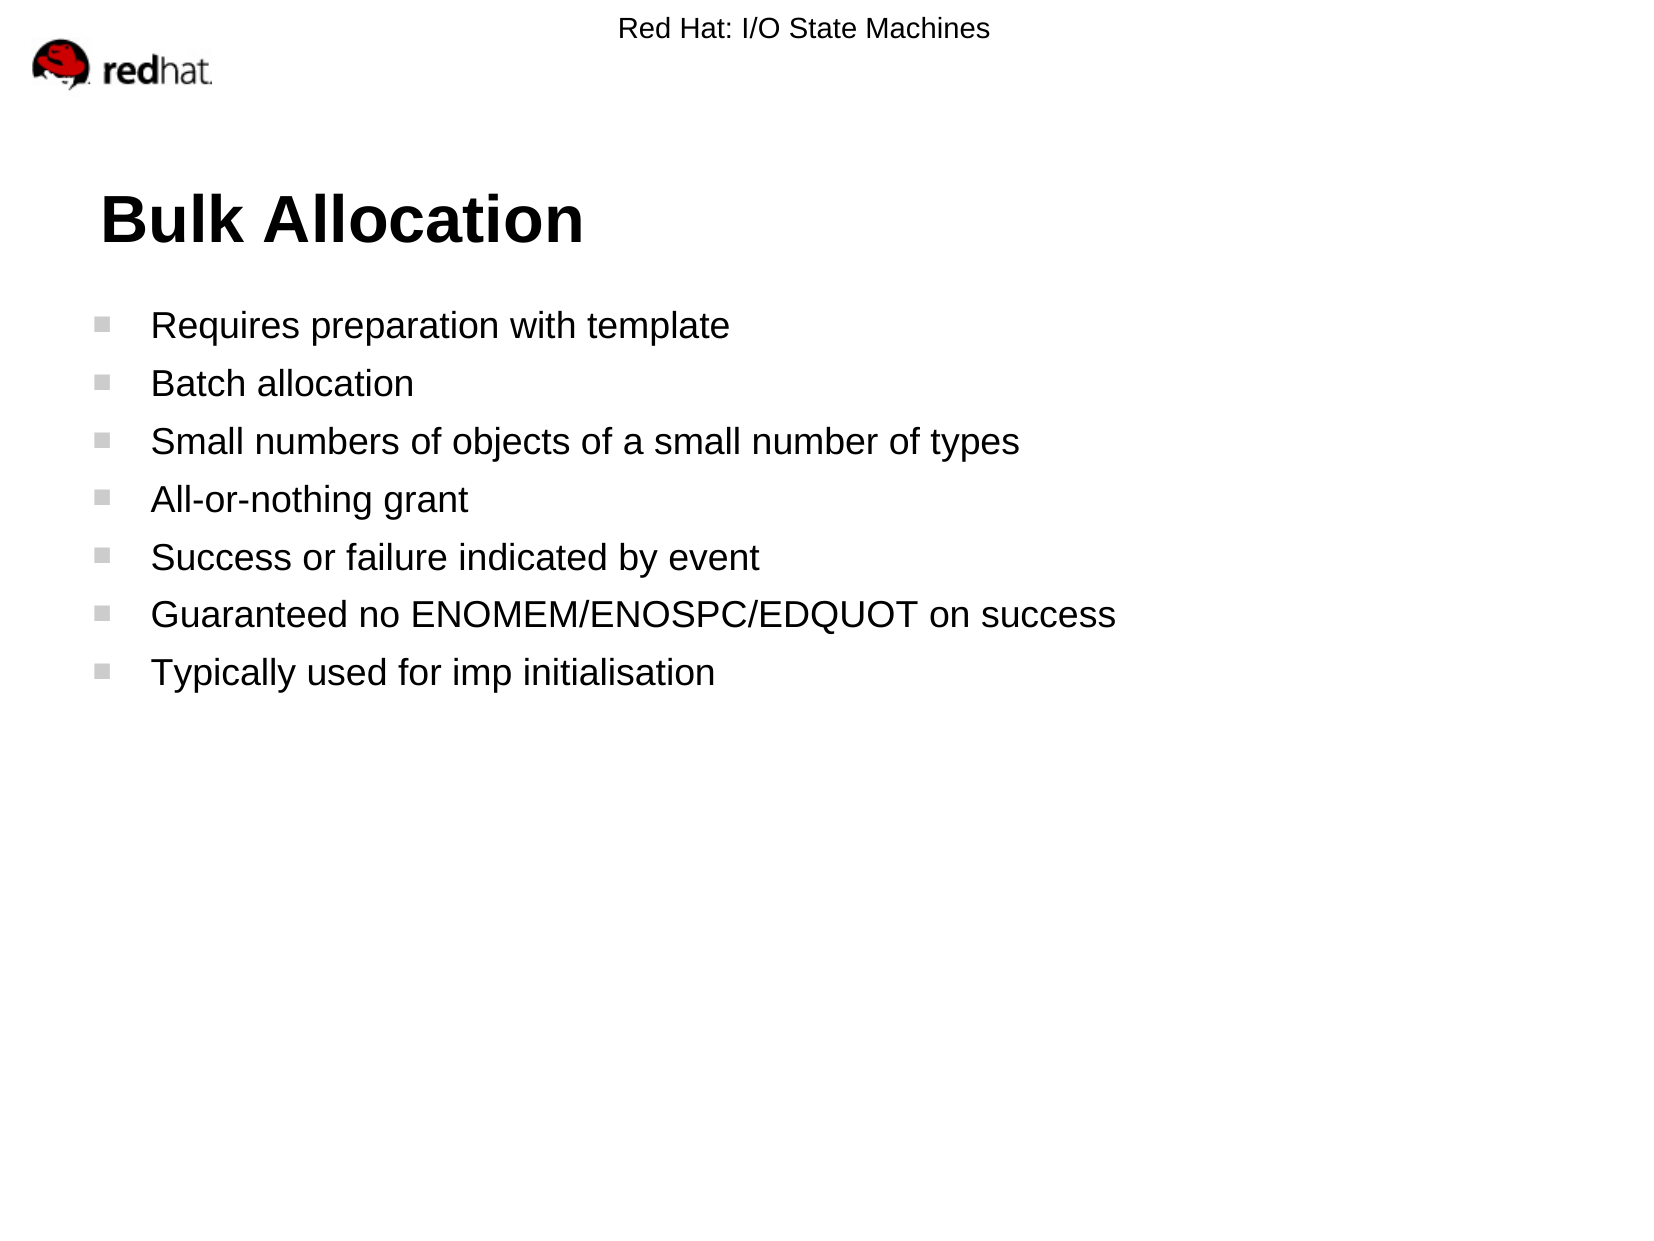

# Bulk Allocation
Requires preparation with template
Batch allocation
Small numbers of objects of a small number of types
All-or-nothing grant
Success or failure indicated by event
Guaranteed no ENOMEM/ENOSPC/EDQUOT on success
Typically used for imp initialisation